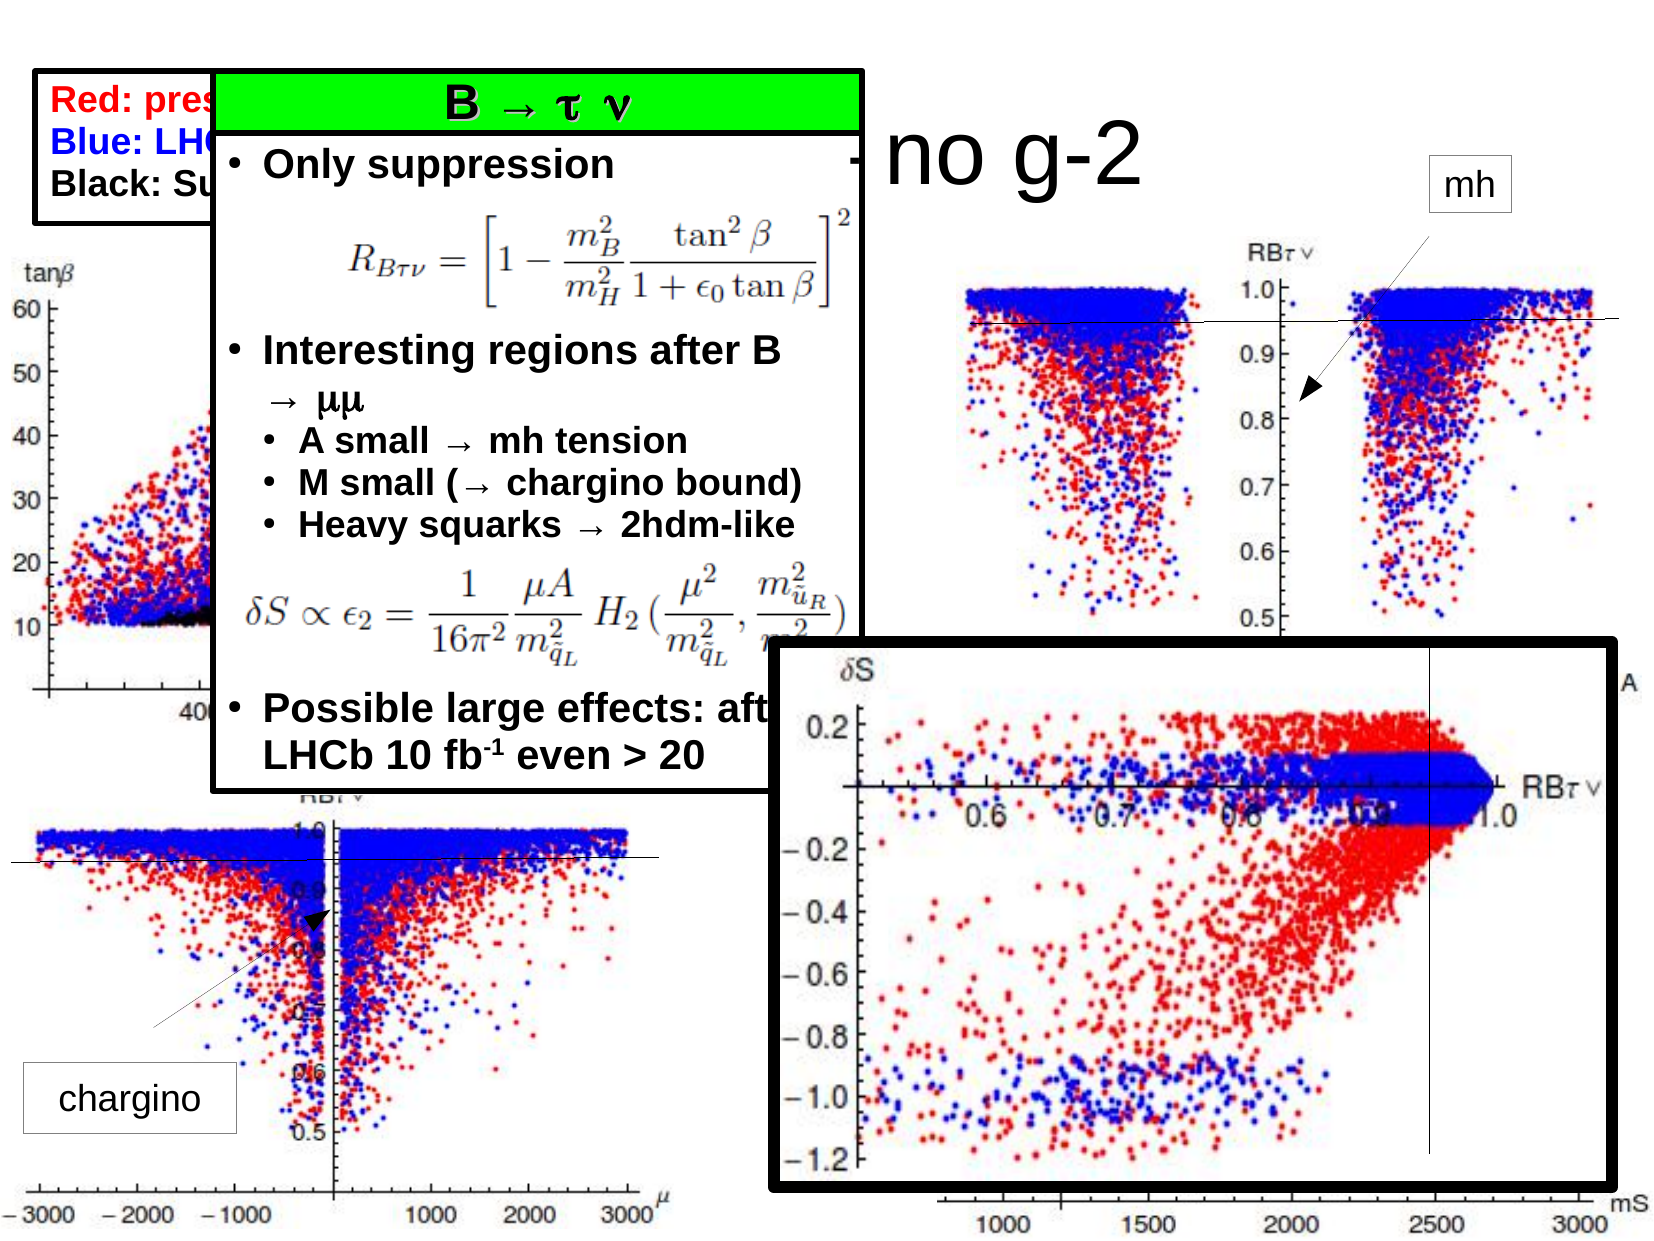

# MSSM – no g-2
Red: pres LHCb
Blue: LHCb 10 fb-1
Black: SuperB 75 ab-1
B → t n
Only suppression
Interesting regions after B → mm
A small → mh tension
M small (→ chargino bound)
Heavy squarks → 2hdm-like
Possible large effects: after LHCb 10 fb-1 even > 20
dS µ
mh
chargino